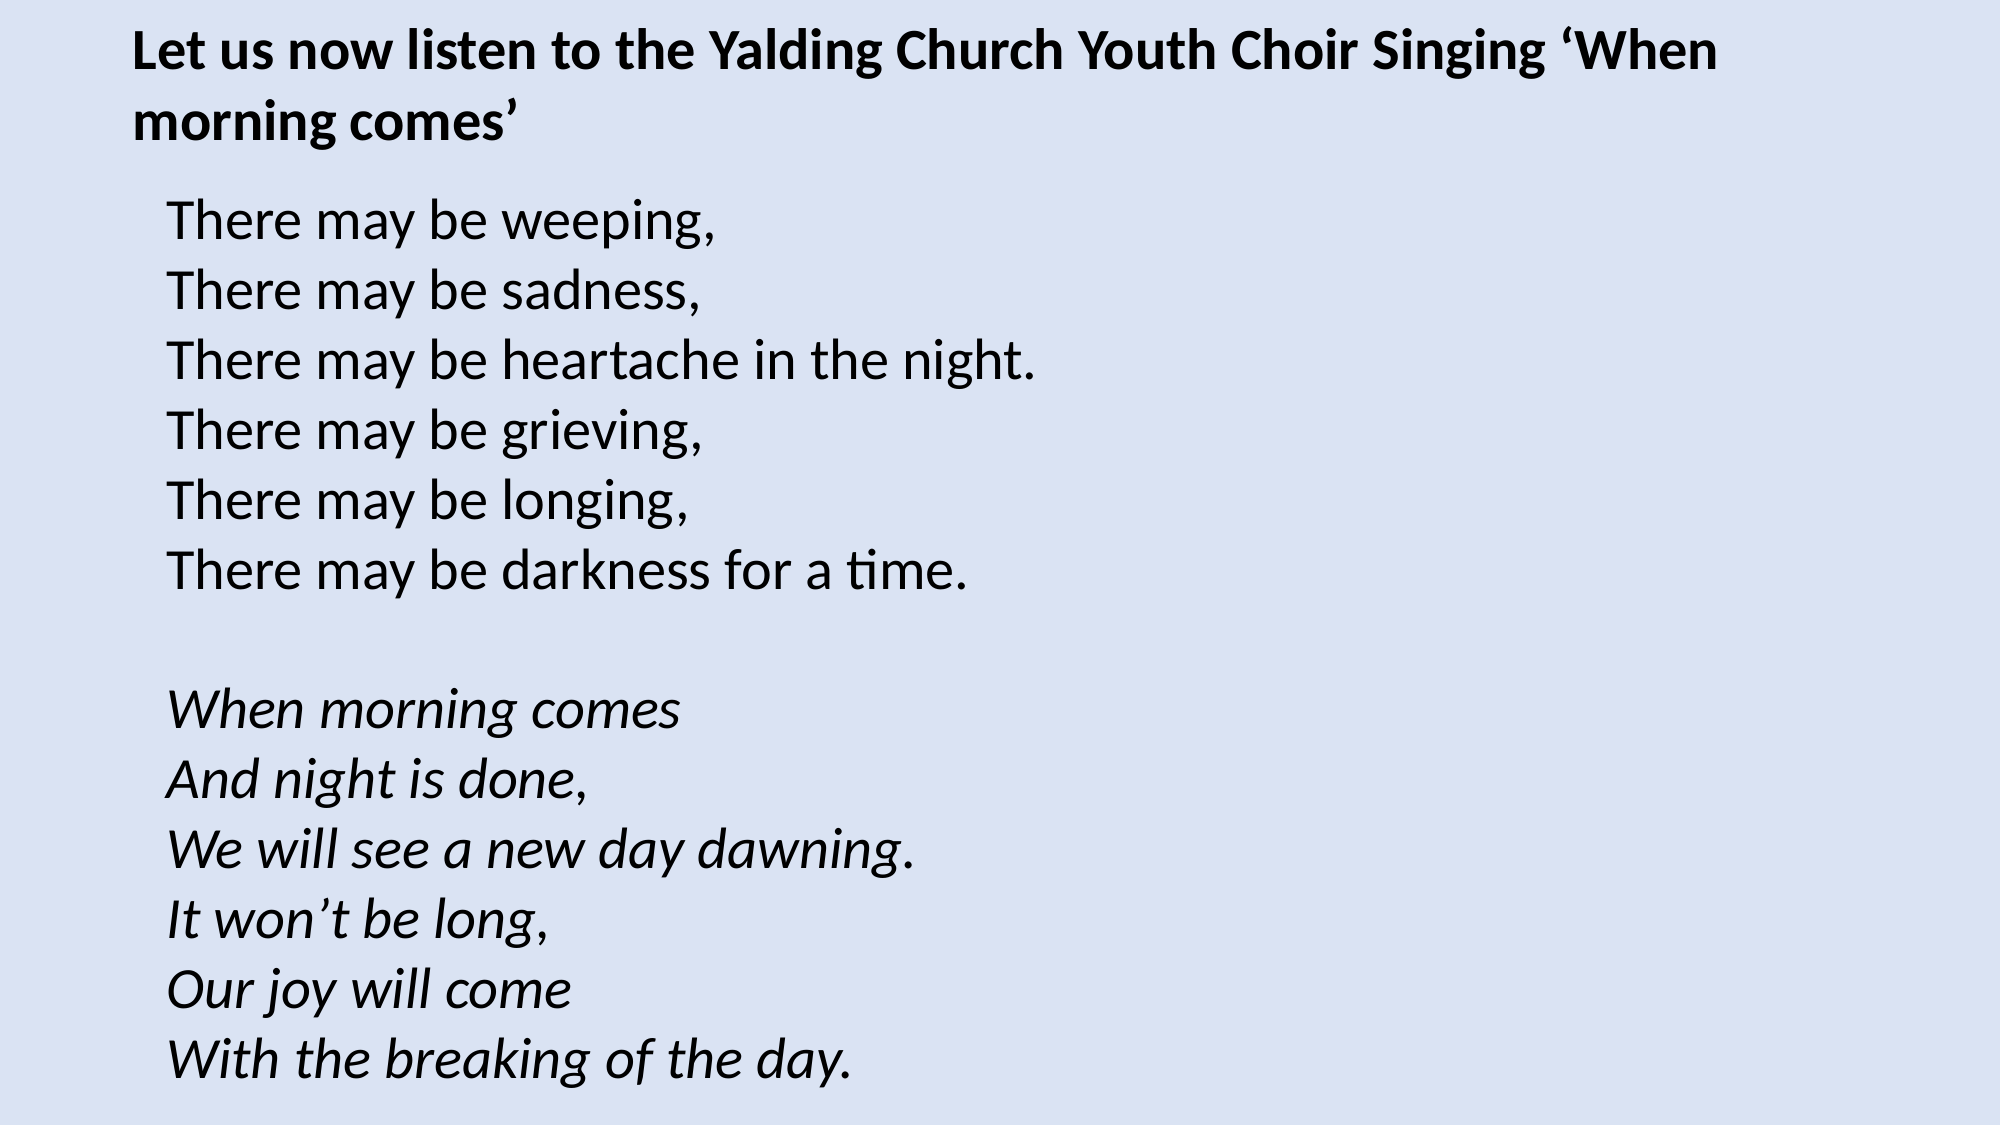

Let us now listen to the Yalding Church Youth Choir Singing ‘When morning comes’
There may be weeping,
There may be sadness,
There may be heartache in the night.
There may be grieving,
There may be longing,
There may be darkness for a time.
When morning comes
And night is done,
We will see a new day dawning.
It won’t be long,
Our joy will come
With the breaking of the day.